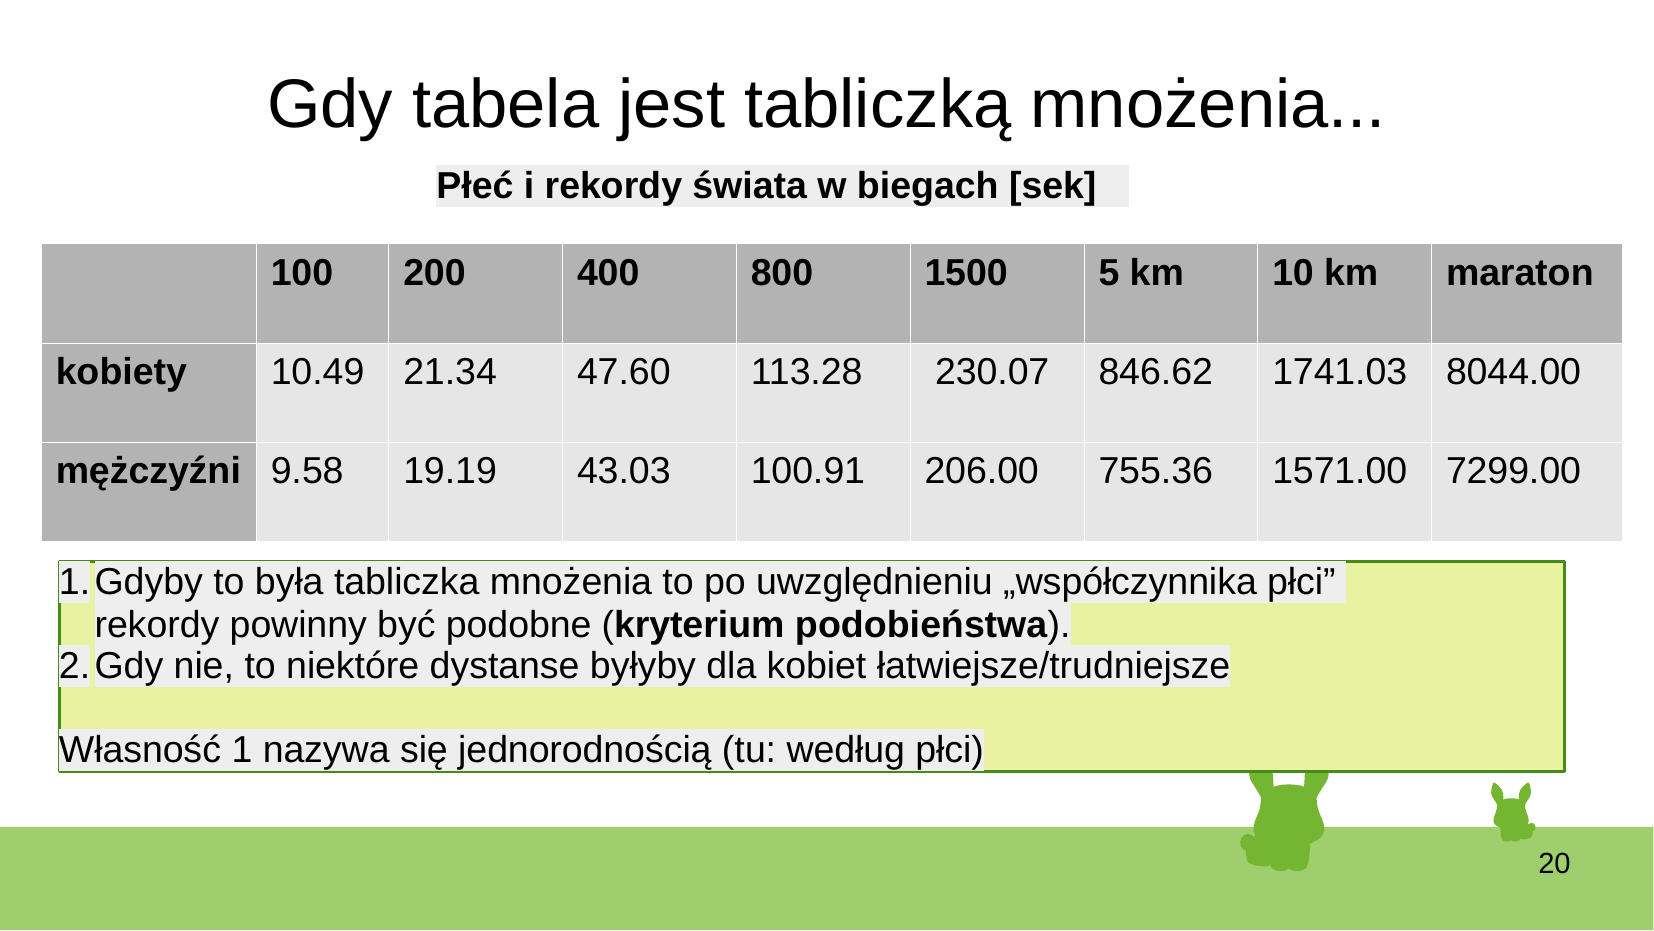

# Gdy tabela jest tabliczką mnożenia...
Płeć i rekordy świata w biegach [sek]
| | 100 | 200 | 400 | 800 | 1500 | 5 km | 10 km | maraton |
| --- | --- | --- | --- | --- | --- | --- | --- | --- |
| kobiety | 10.49 | 21.34 | 47.60 | 113.28 | 230.07 | 846.62 | 1741.03 | 8044.00 |
| mężczyźni | 9.58 | 19.19 | 43.03 | 100.91 | 206.00 | 755.36 | 1571.00 | 7299.00 |
Gdyby to była tabliczka mnożenia to po uwzględnieniu „współczynnika płci”
rekordy powinny być podobne (kryterium podobieństwa).
Gdy nie, to niektóre dystanse byłyby dla kobiet łatwiejsze/trudniejsze
Własność 1 nazywa się jednorodnością (tu: według płci)
20